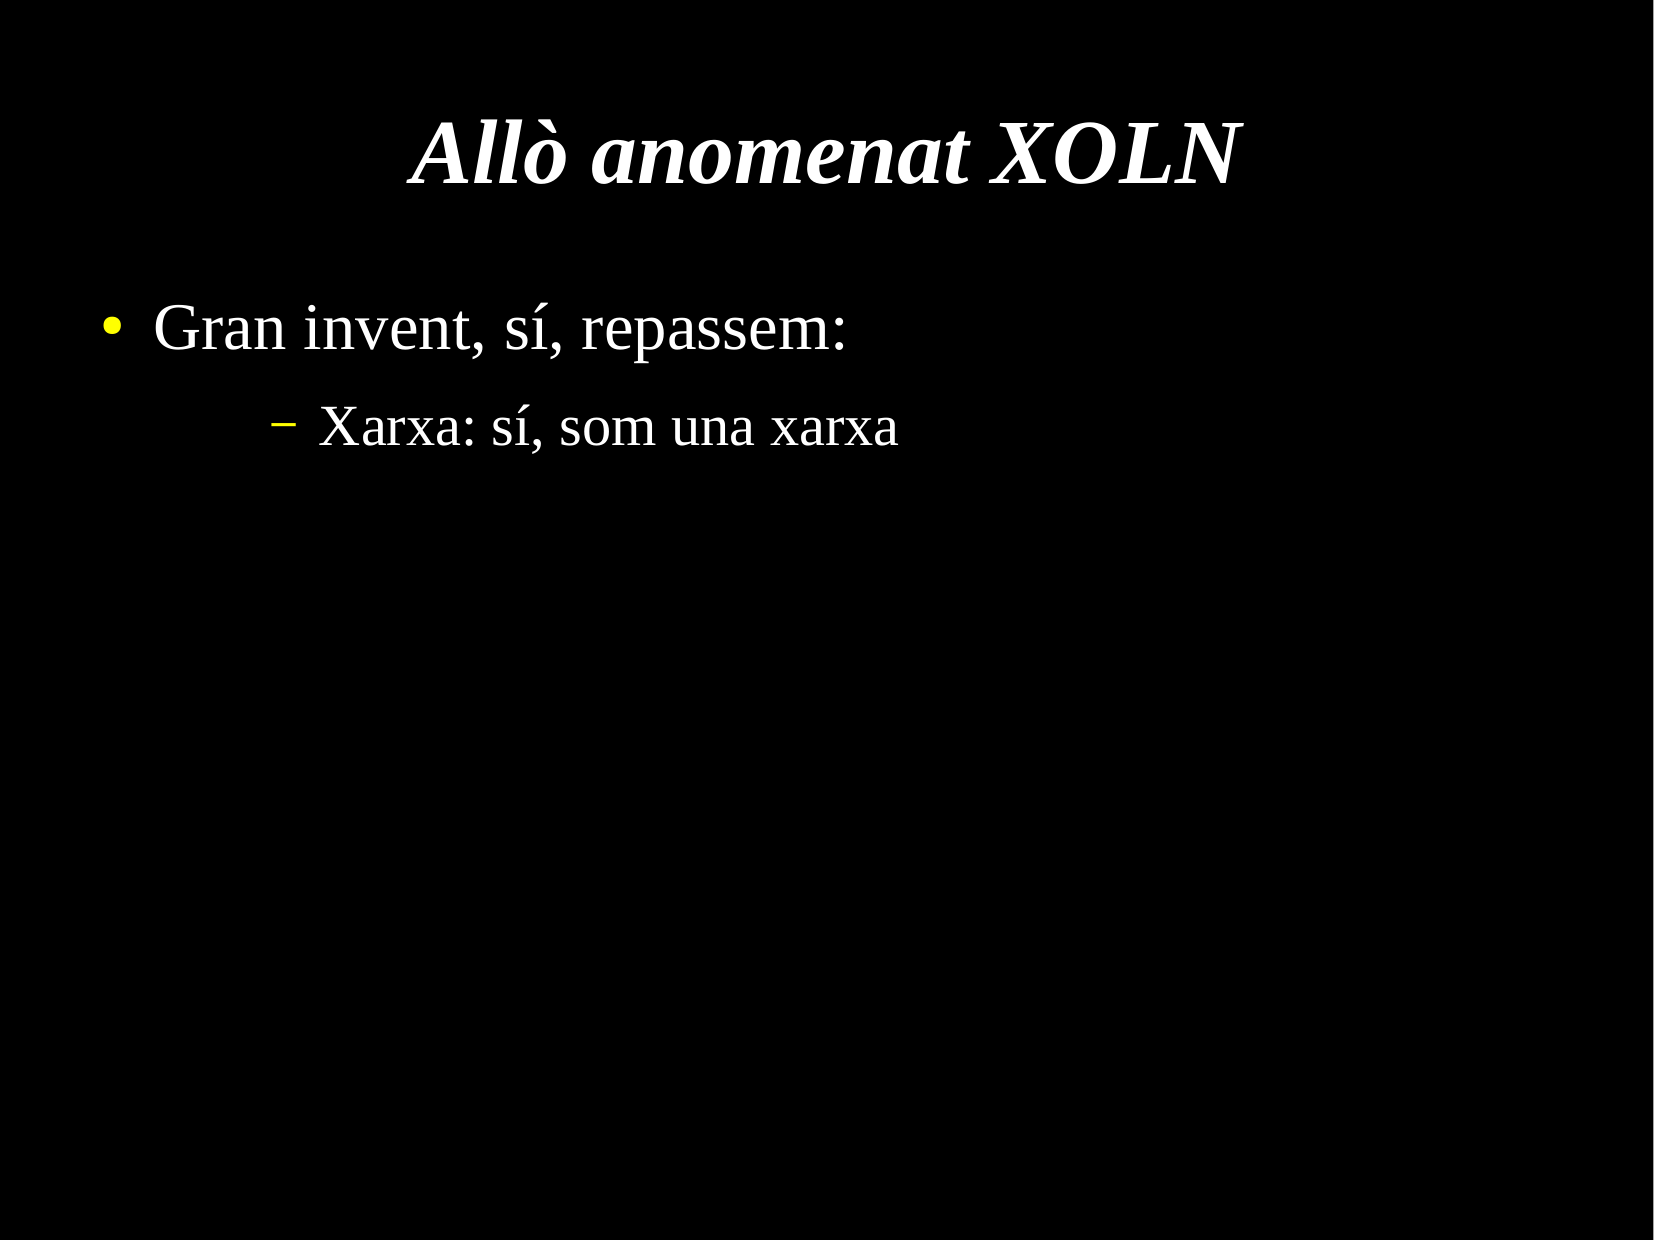

# Allò anomenat XOLN
Gran invent, sí, repassem:
Xarxa: sí, som una xarxa